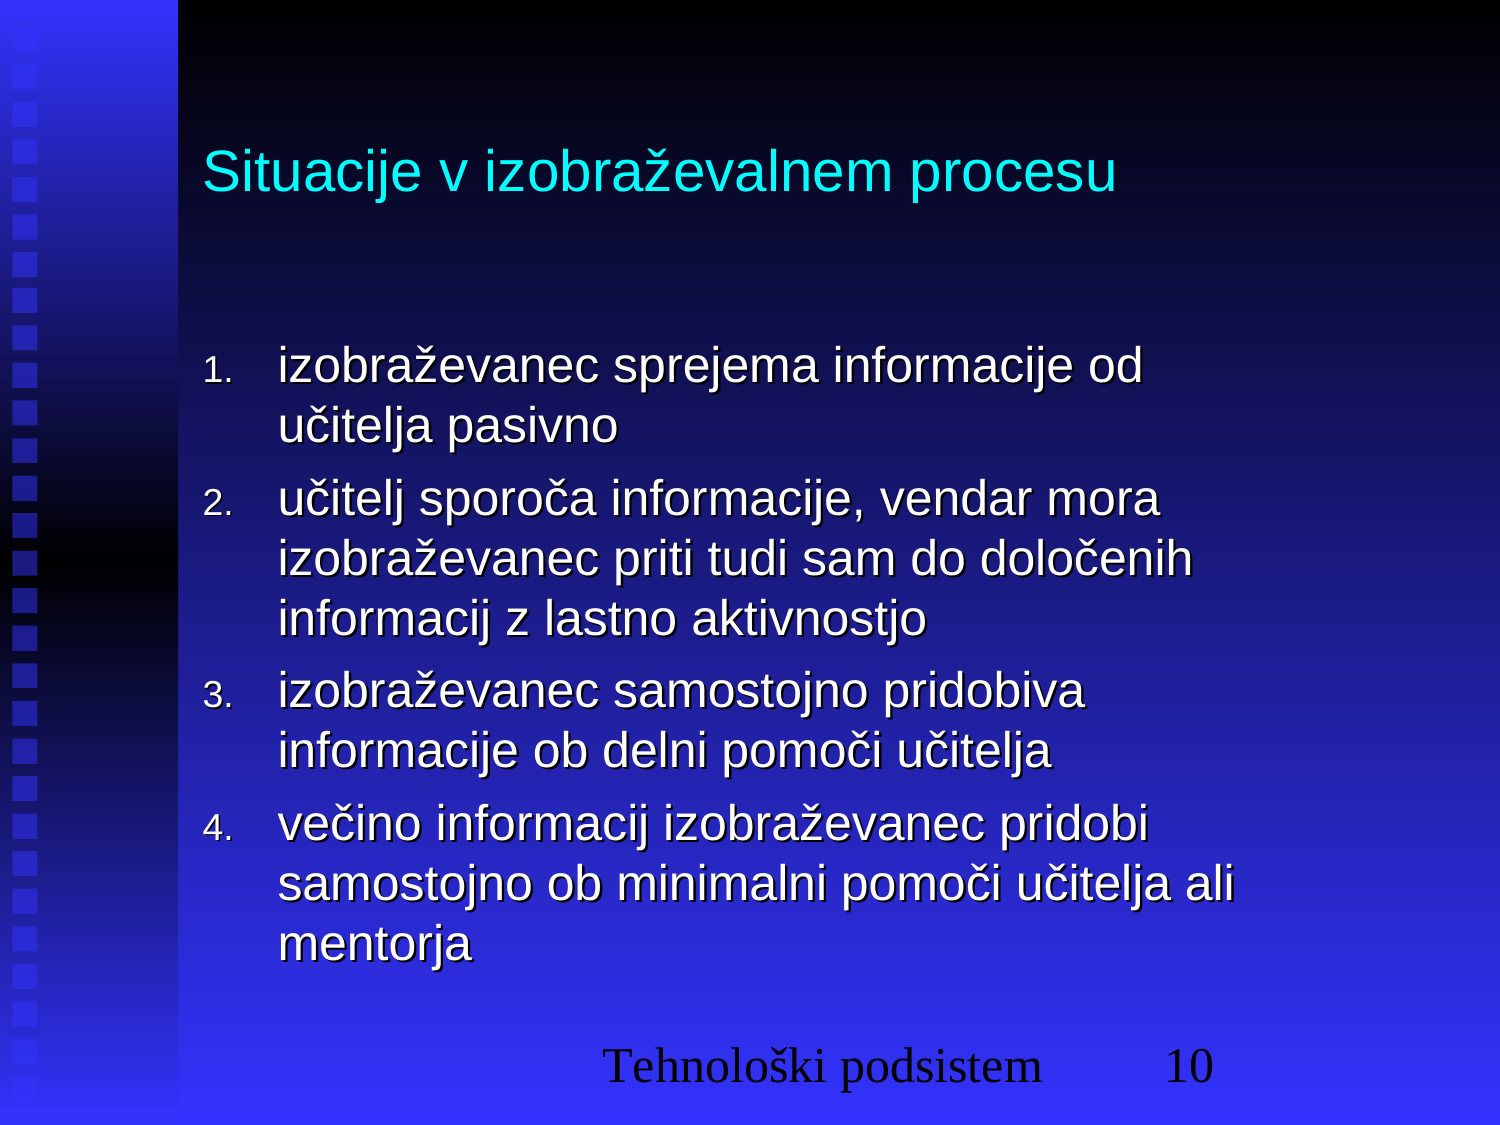

# Situacije v izobraževalnem procesu
izobraževanec sprejema informacije od učitelja pasivno
učitelj sporoča informacije, vendar mora izobraževanec priti tudi sam do določenih informacij z lastno aktivnostjo
izobraževanec samostojno pridobiva informacije ob delni pomoči učitelja
večino informacij izobraževanec pridobi samostojno ob minimalni pomoči učitelja ali mentorja
Tehnološki podsistem
10